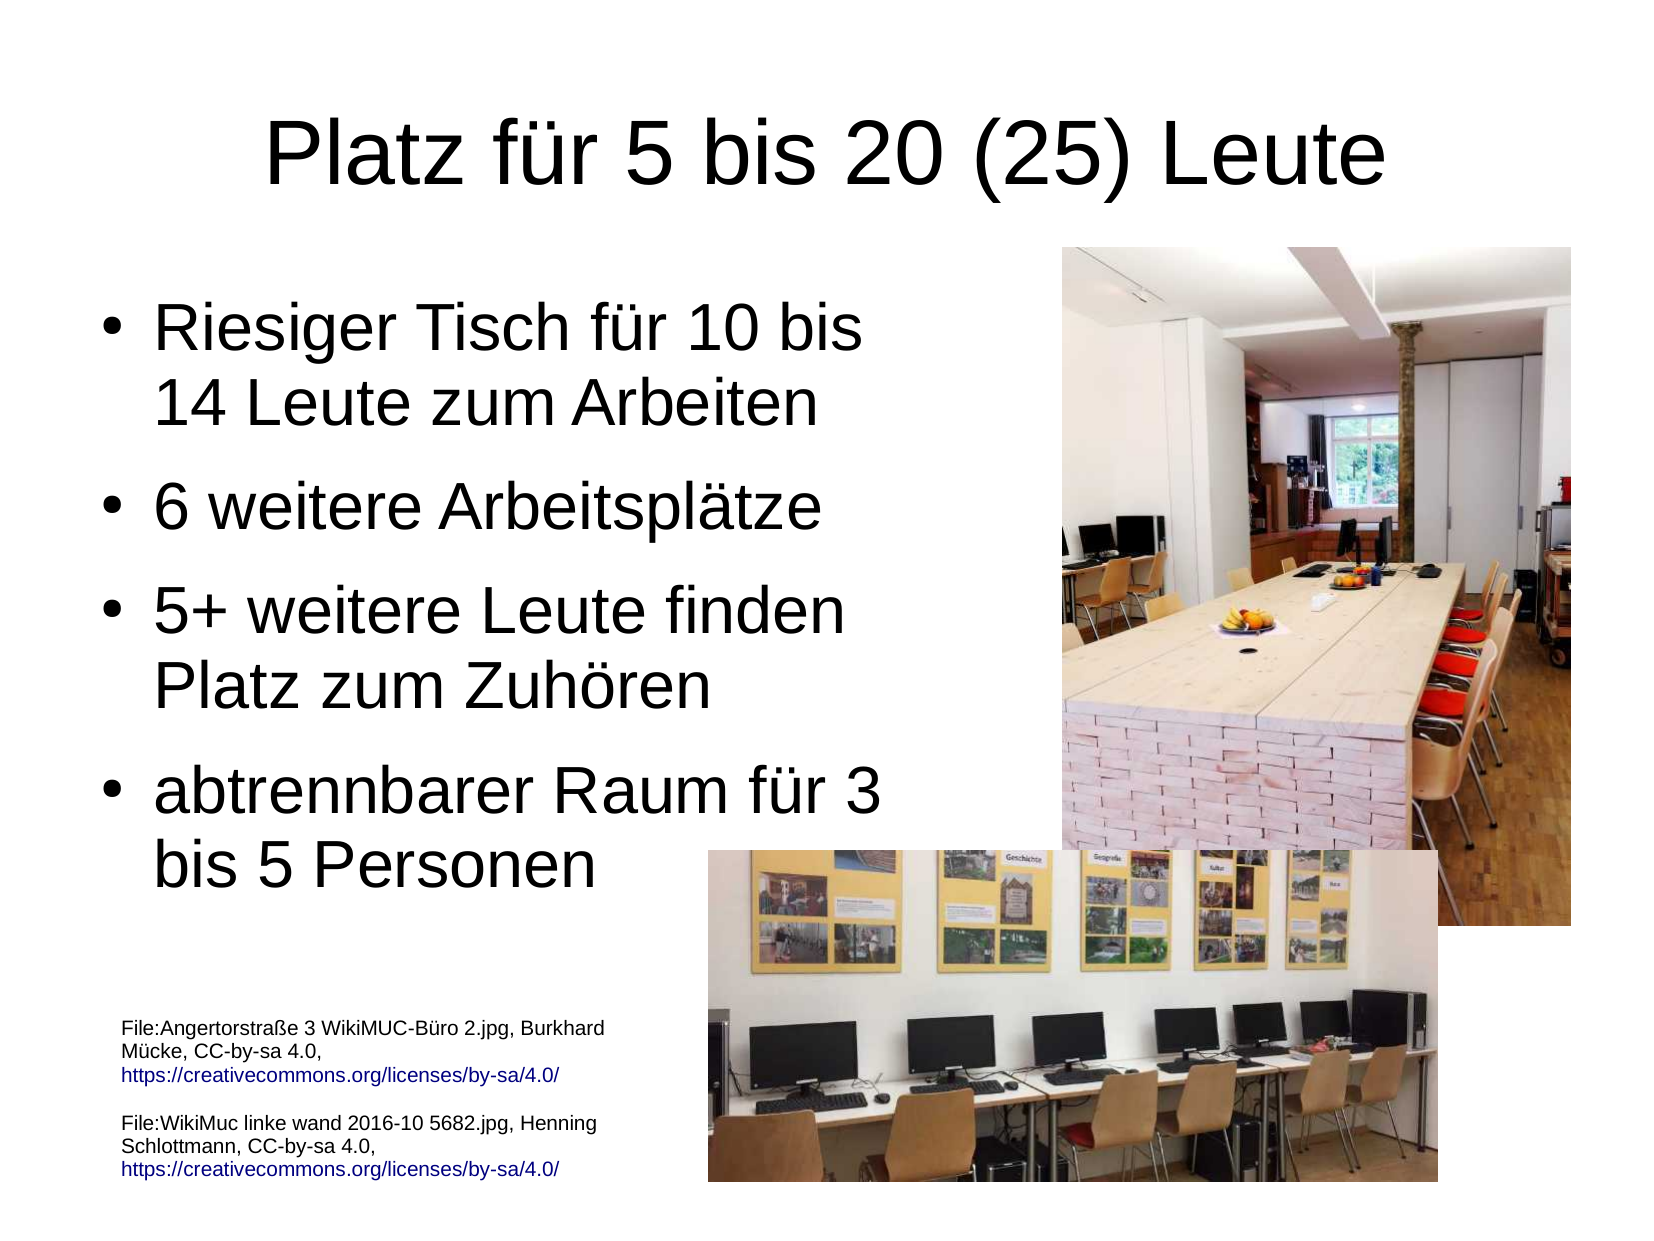

# Platz für 5 bis 20 (25) Leute
Riesiger Tisch für 10 bis 14 Leute zum Arbeiten
6 weitere Arbeitsplätze
5+ weitere Leute finden Platz zum Zuhören
abtrennbarer Raum für 3 bis 5 Personen
File:Angertorstraße 3 WikiMUC-Büro 2.jpg, Burkhard Mücke, CC-by-sa 4.0, https://creativecommons.org/licenses/by-sa/4.0/
File:WikiMuc linke wand 2016-10 5682.jpg, Henning Schlottmann, CC-by-sa 4.0, https://creativecommons.org/licenses/by-sa/4.0/